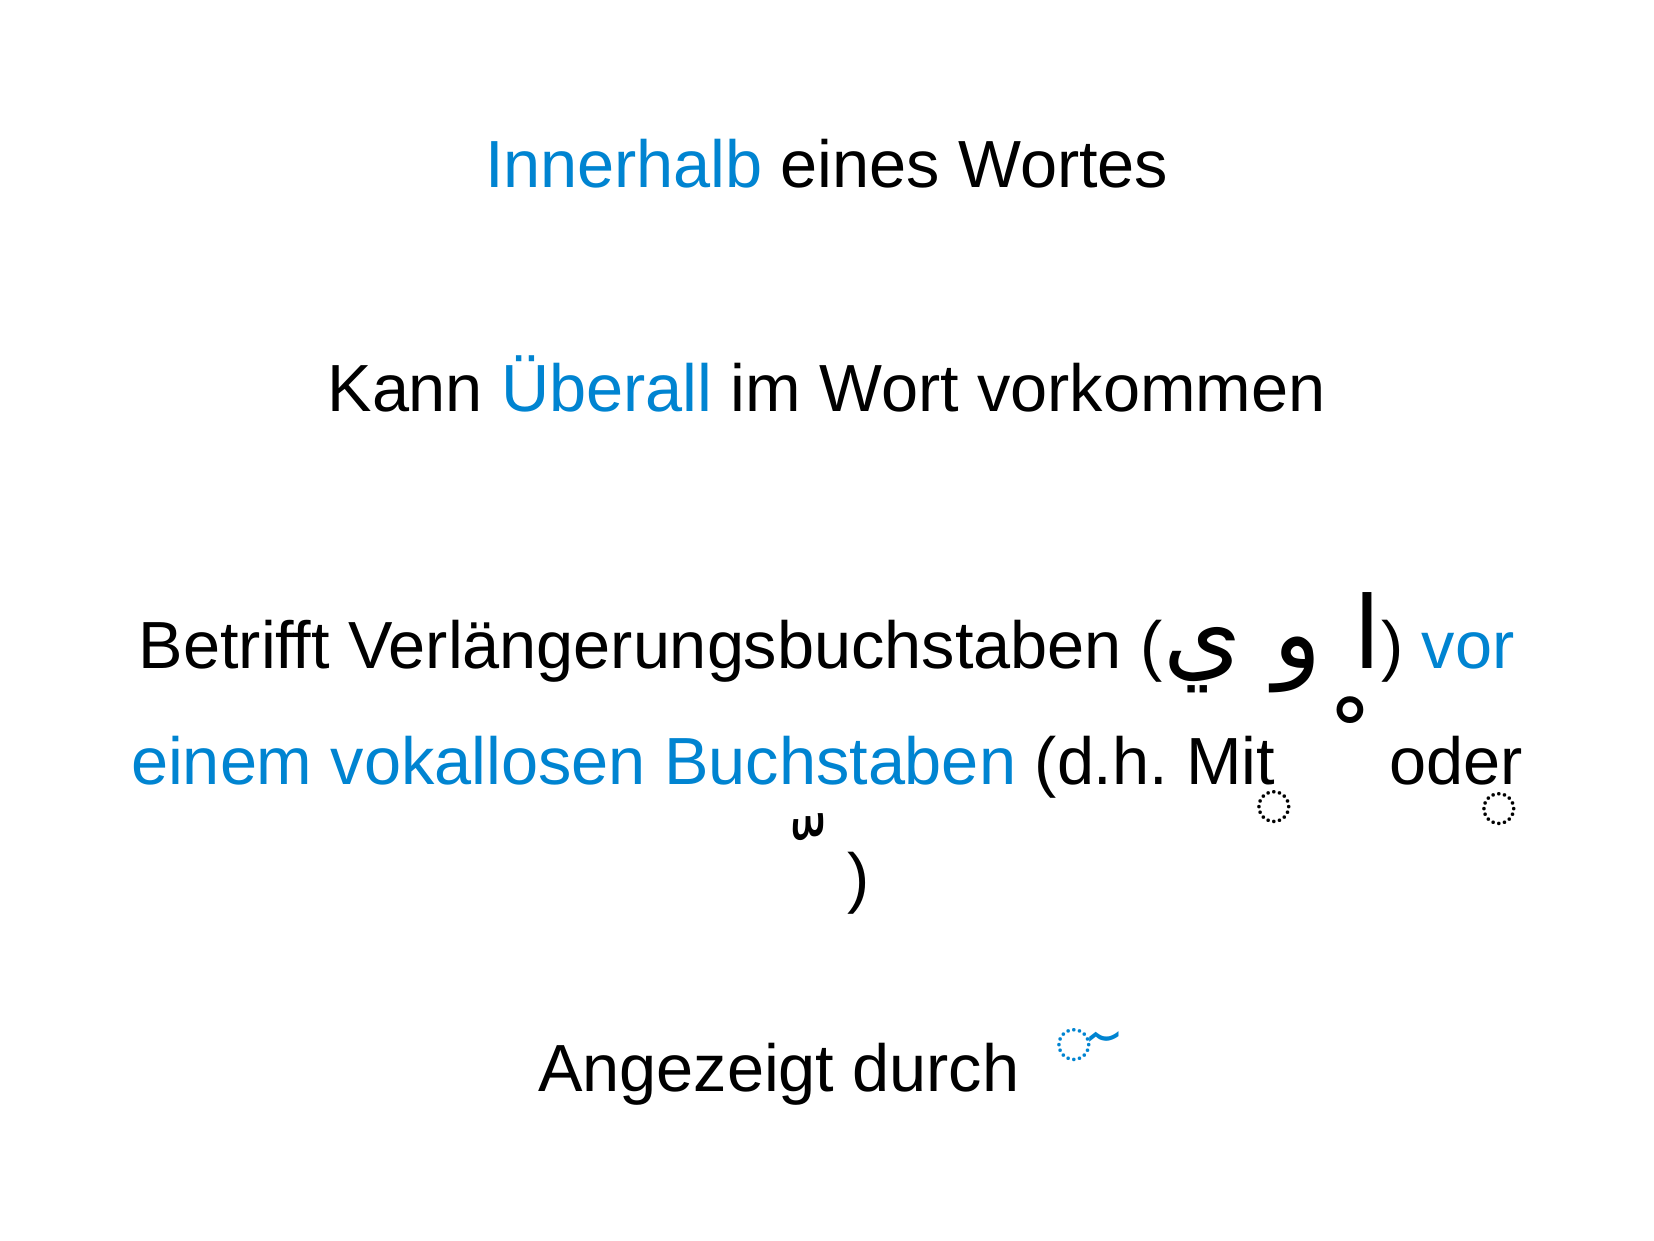

# Innerhalb eines Wortes
Kann Überall im Wort vorkommen
Betrifft Verlängerungsbuchstaben (ا و ي) vor einem vokallosen Buchstaben (d.h. Mit ْ oder ّ )
Angezeigt durch ٓ
◌
◌
◌